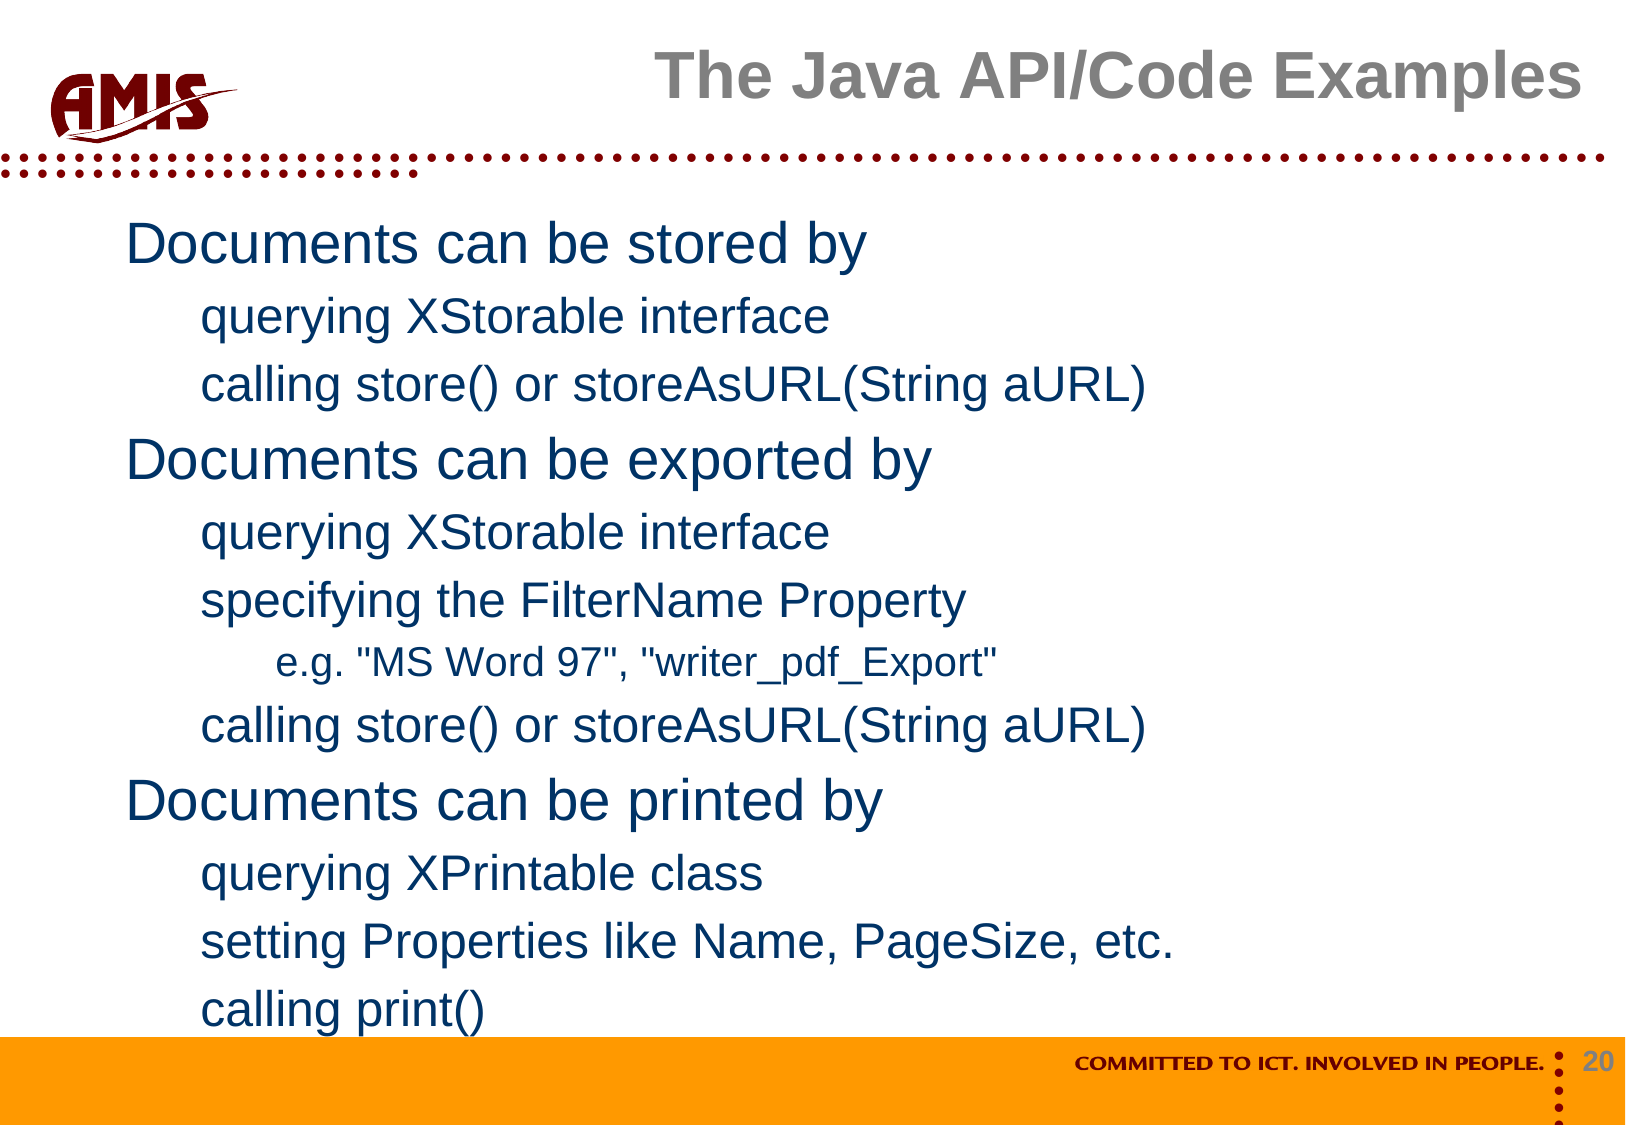

# The Java API/Code Examples
Documents can be stored by
querying XStorable interface
calling store() or storeAsURL(String aURL)
Documents can be exported by
querying XStorable interface
specifying the FilterName Property
e.g. "MS Word 97", "writer_pdf_Export"
calling store() or storeAsURL(String aURL)
Documents can be printed by
querying XPrintable class
setting Properties like Name, PageSize, etc.
calling print()